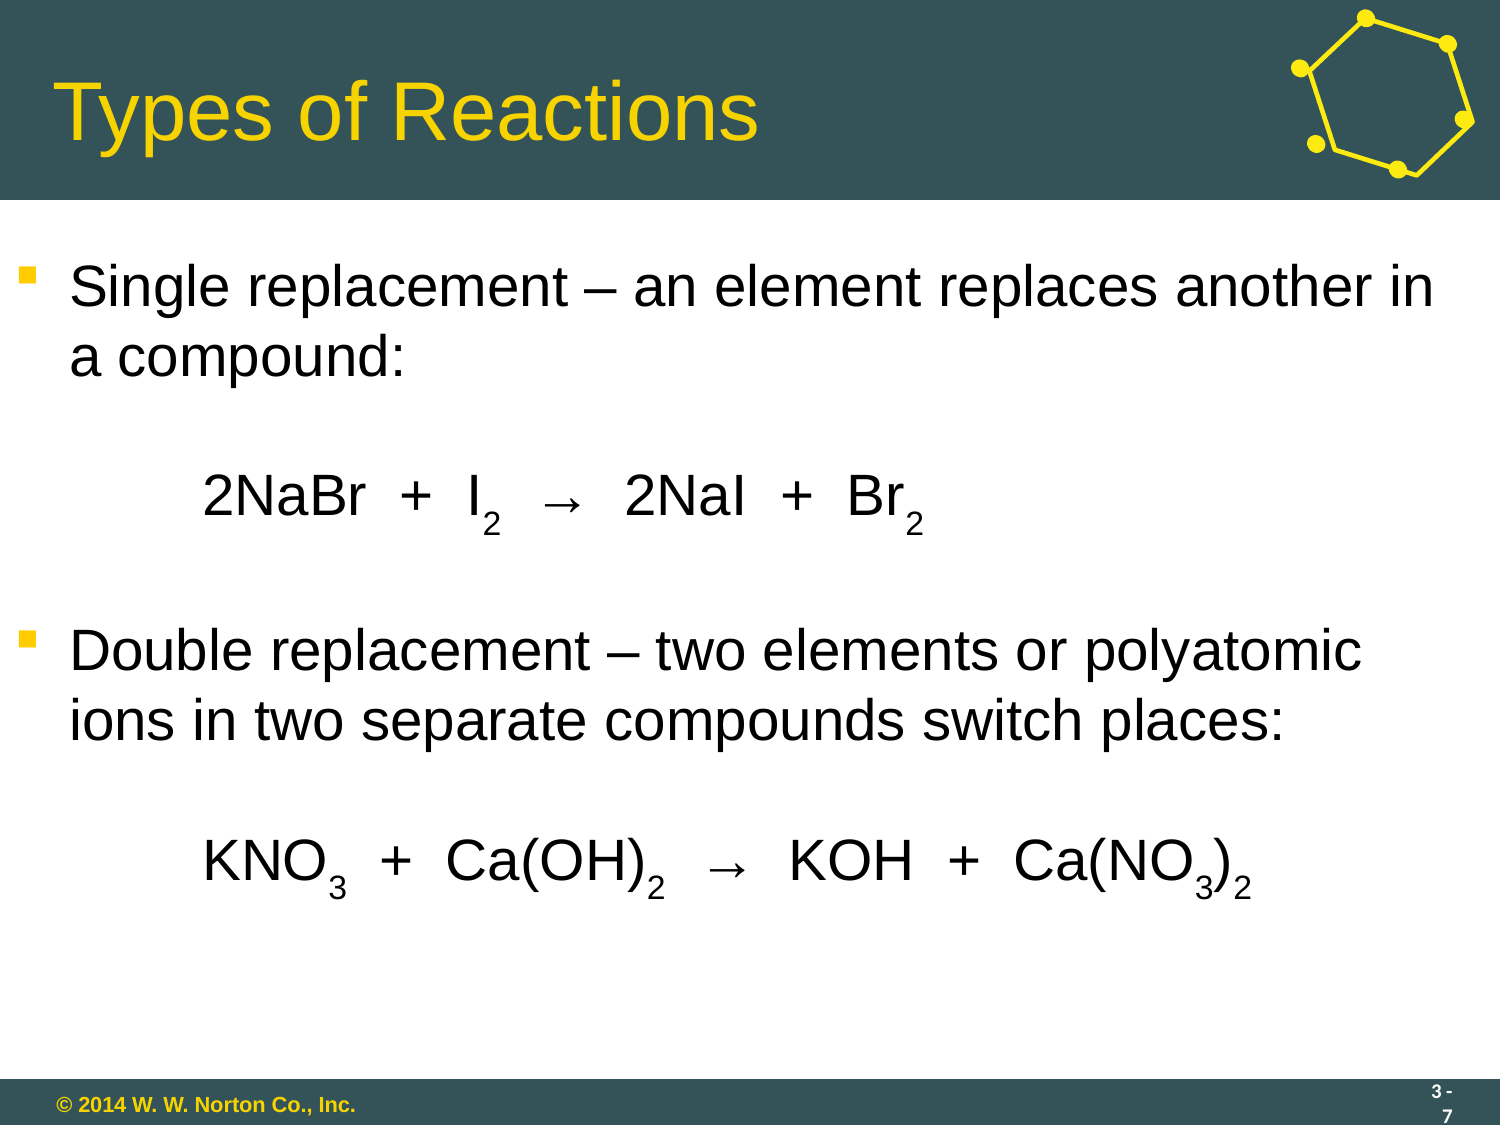

# Types of Reactions
Single replacement – an element replaces another in a compound:
2NaBr + I2 → 2NaI + Br2
Double replacement – two elements or polyatomic ions in two separate compounds switch places:
KNO3 + Ca(OH)2 → KOH + Ca(NO3)2